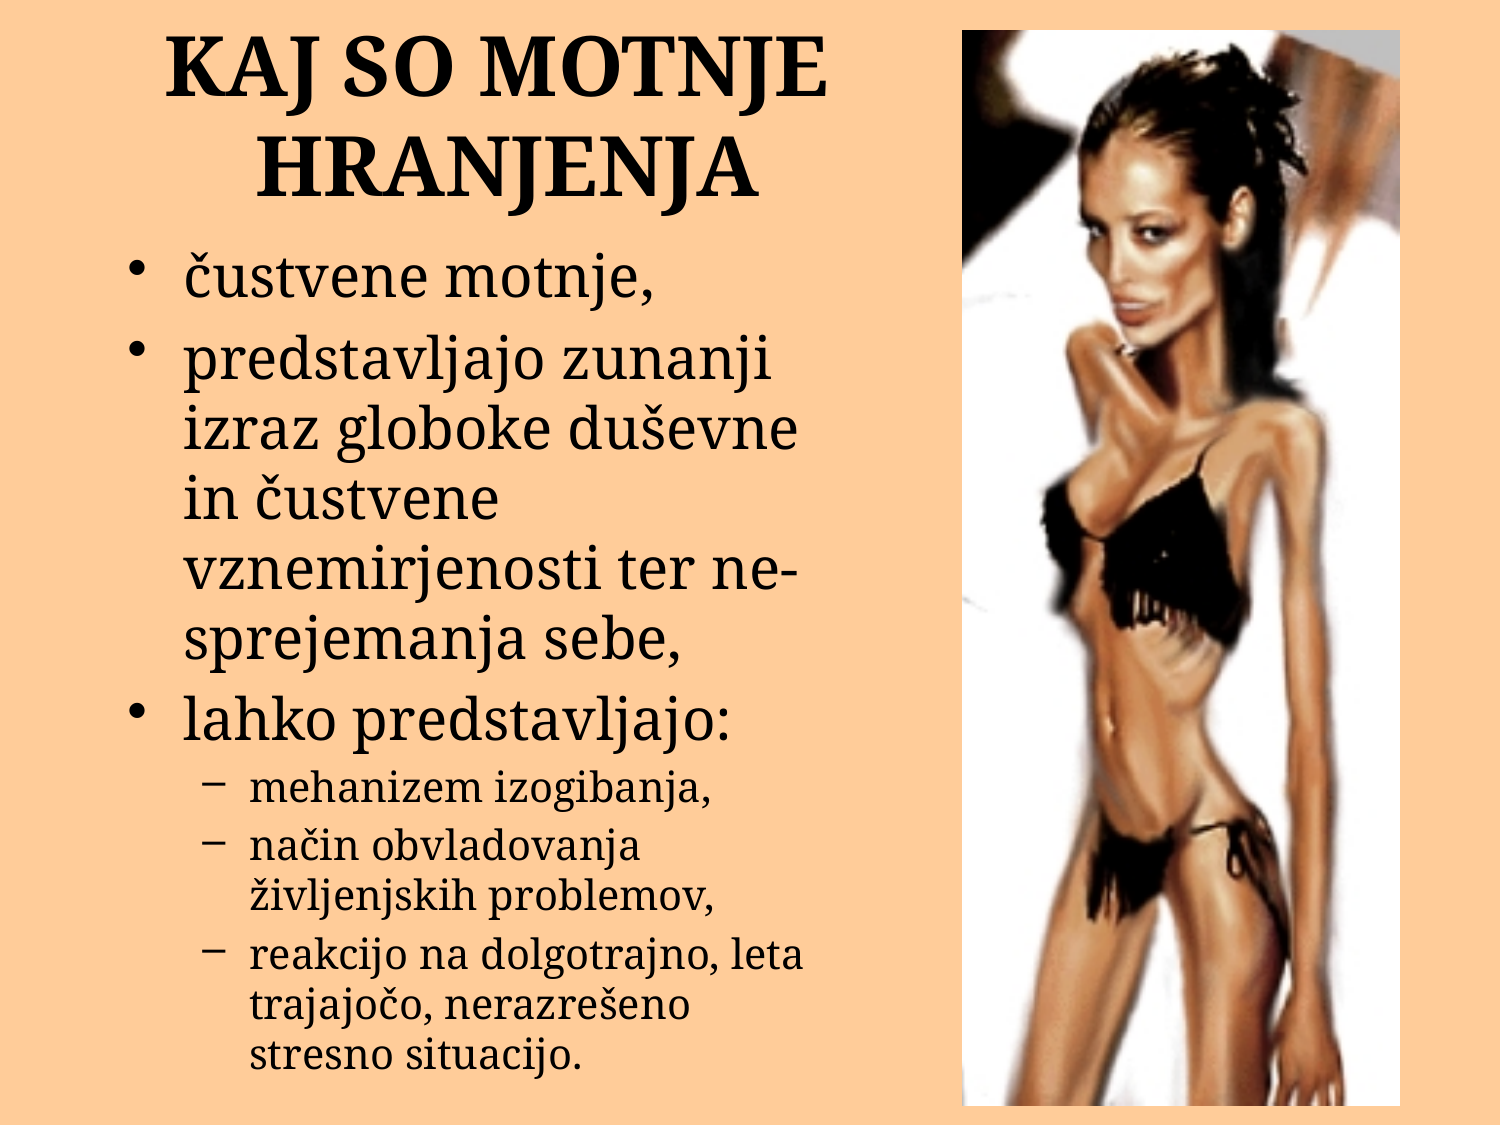

# KAJ SO MOTNJE HRANJENJA
čustvene motnje,
predstavljajo zunanji izraz globoke duševne in čustvene vznemirjenosti ter ne-sprejemanja sebe,
lahko predstavljajo:
mehanizem izogibanja,
način obvladovanja življenjskih problemov,
reakcijo na dolgotrajno, leta trajajočo, nerazrešeno stresno situacijo.